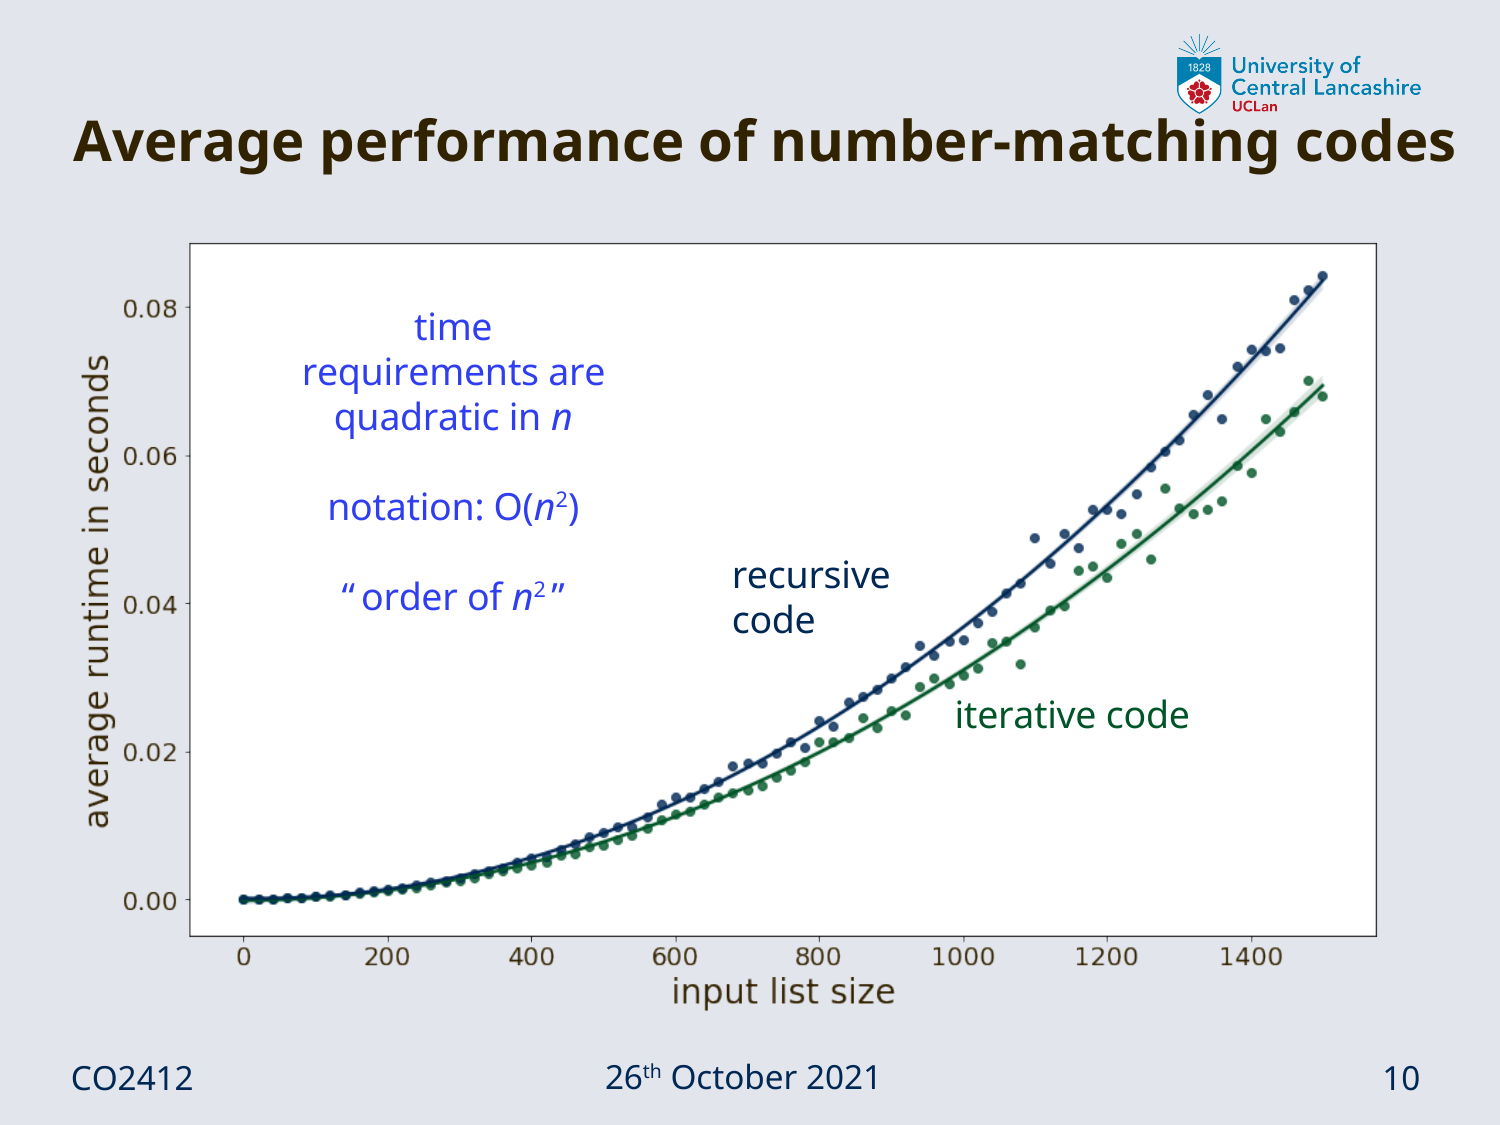

# Average performance of number-matching codes
time requirements are quadratic in n
notation: O(n2)
“ order of n2 ”
recursive code
iterative code